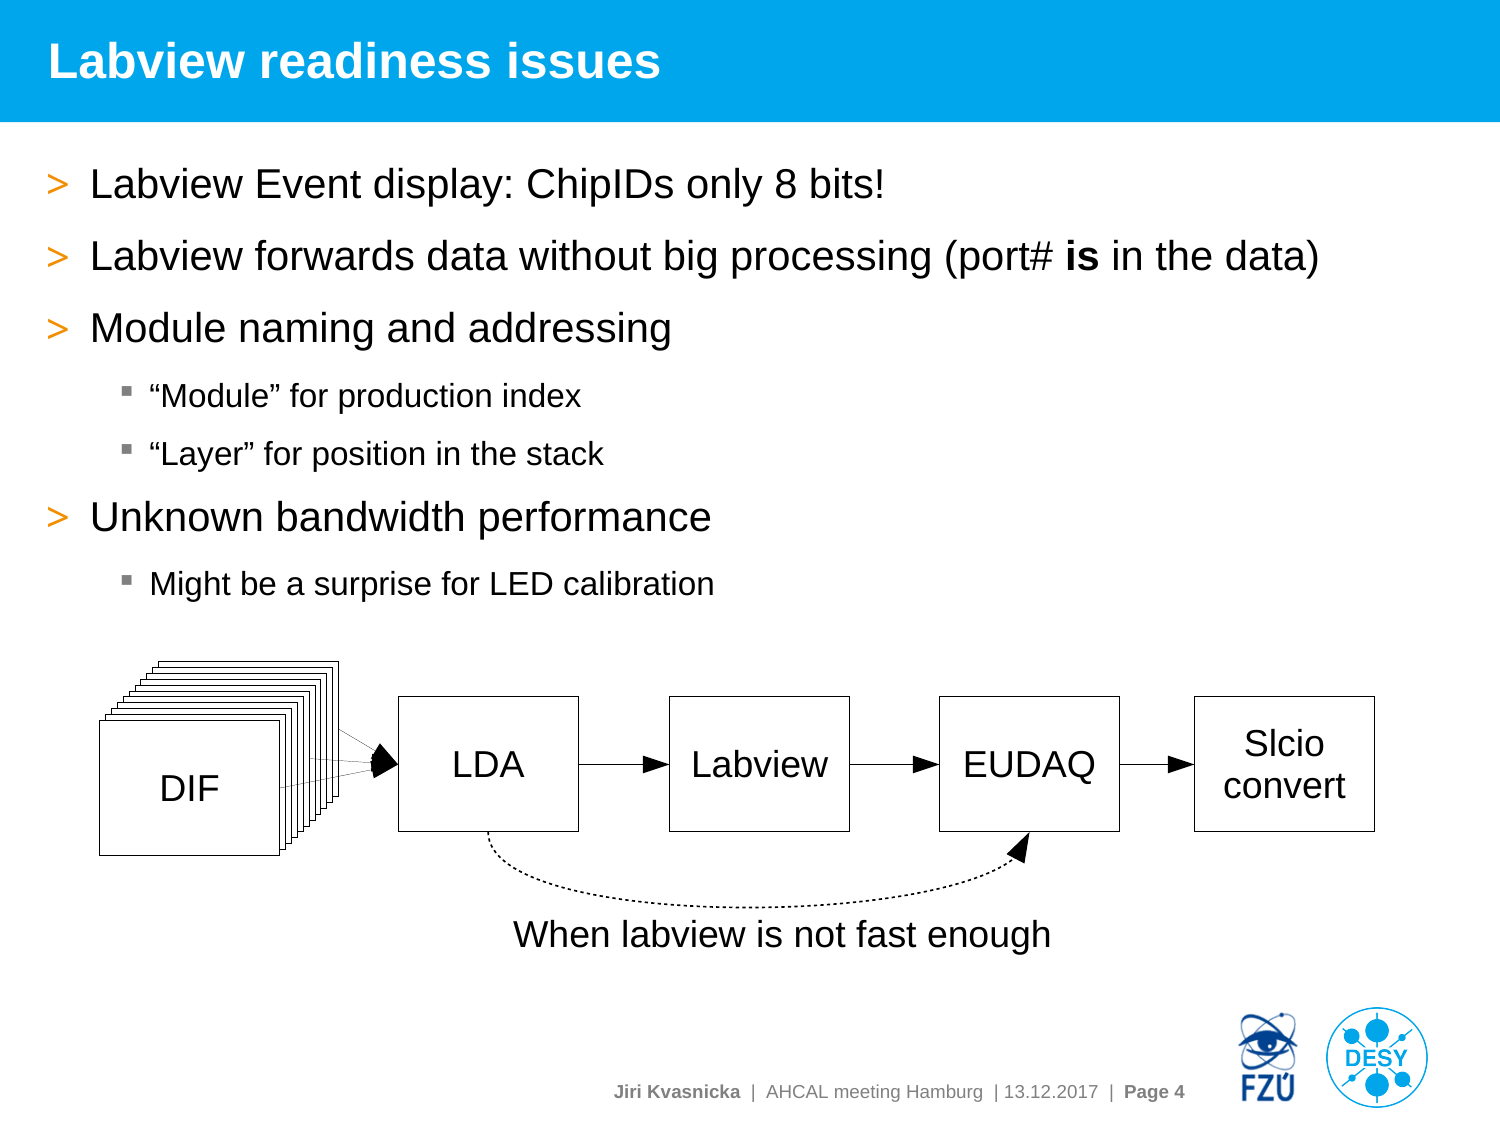

# Labview readiness issues
Labview Event display: ChipIDs only 8 bits!
Labview forwards data without big processing (port# is in the data)
Module naming and addressing
“Module” for production index
“Layer” for position in the stack
Unknown bandwidth performance
Might be a surprise for LED calibration
DIF
DIF
DIF
DIF
DIF
DIF
DIF
LDA
Labview
EUDAQ
Slcio
convert
DIF
DIF
DIF
DIF
DIF
When labview is not fast enough